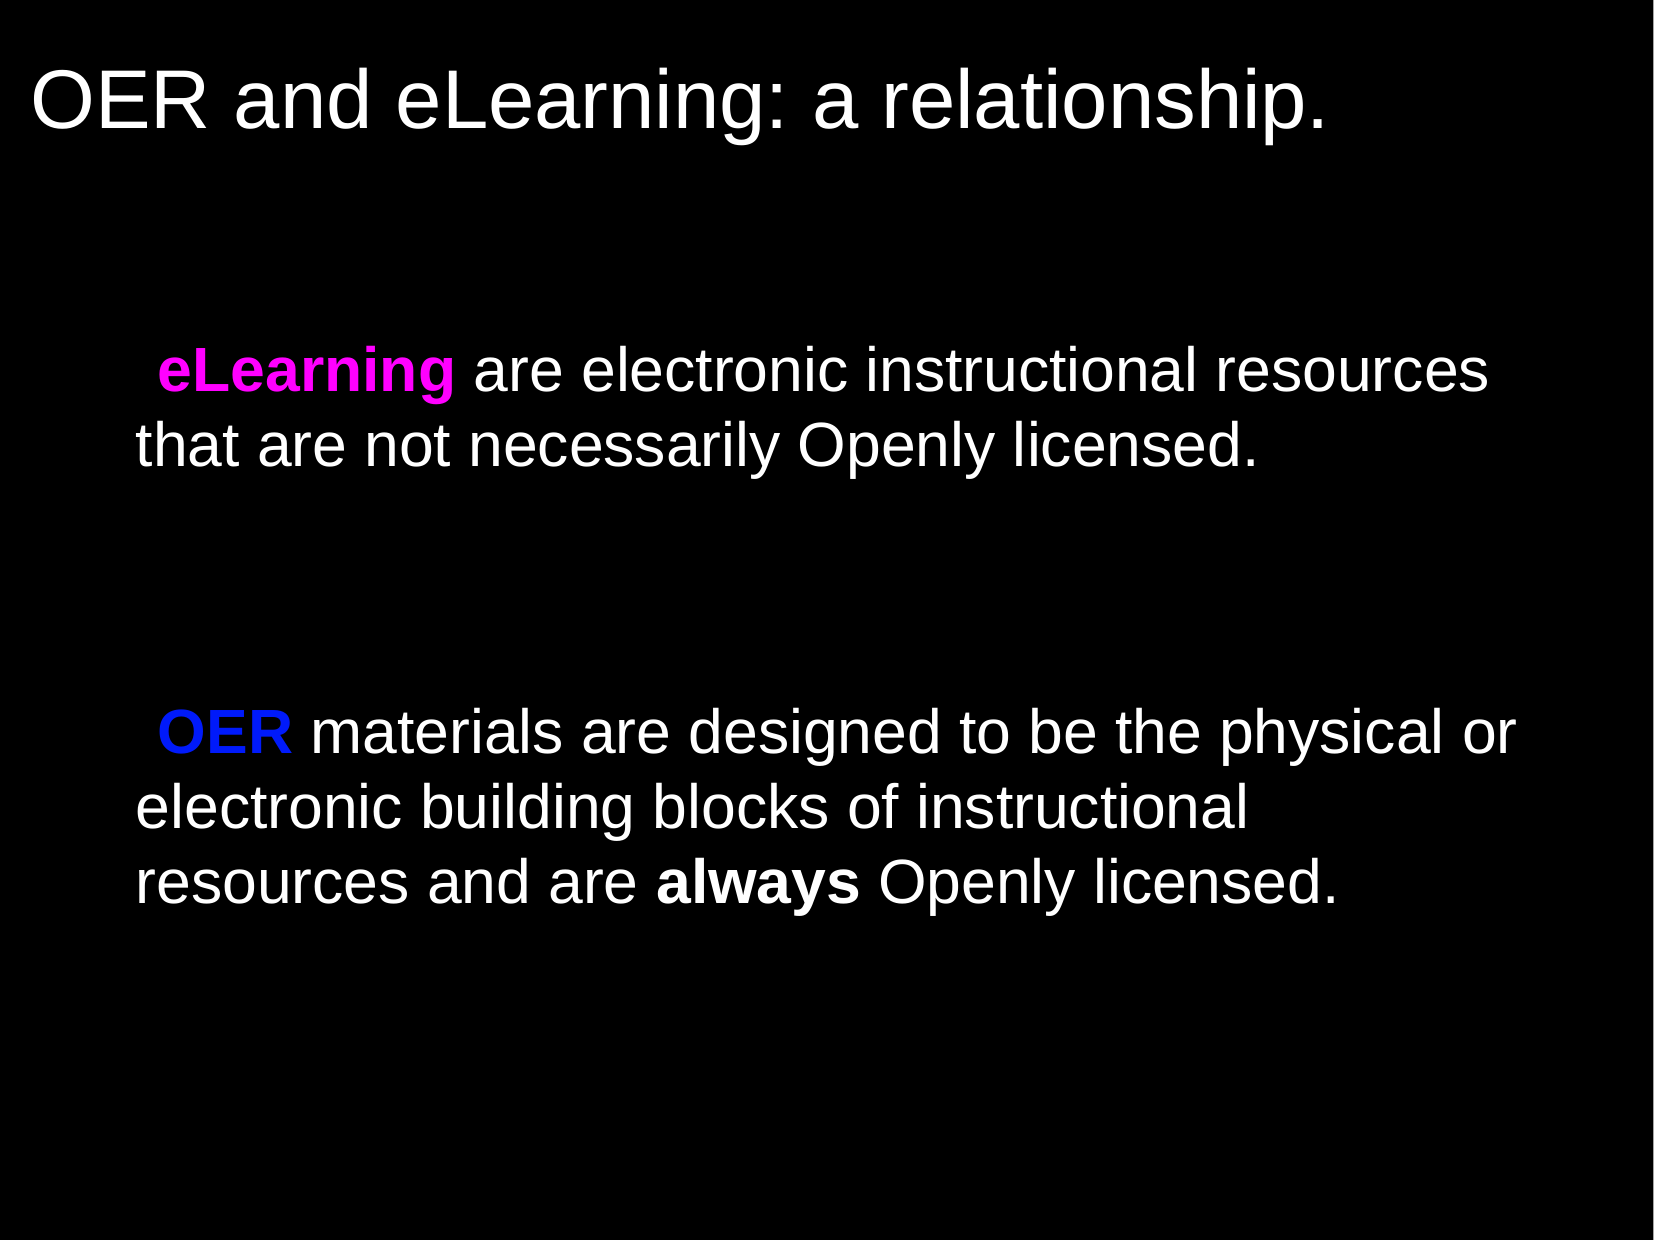

OER and eLearning: a relationship.
eLearning are electronic instructional resources that are not necessarily Openly licensed.
OER materials are designed to be the physical or electronic building blocks of instructional resources and are always Openly licensed.